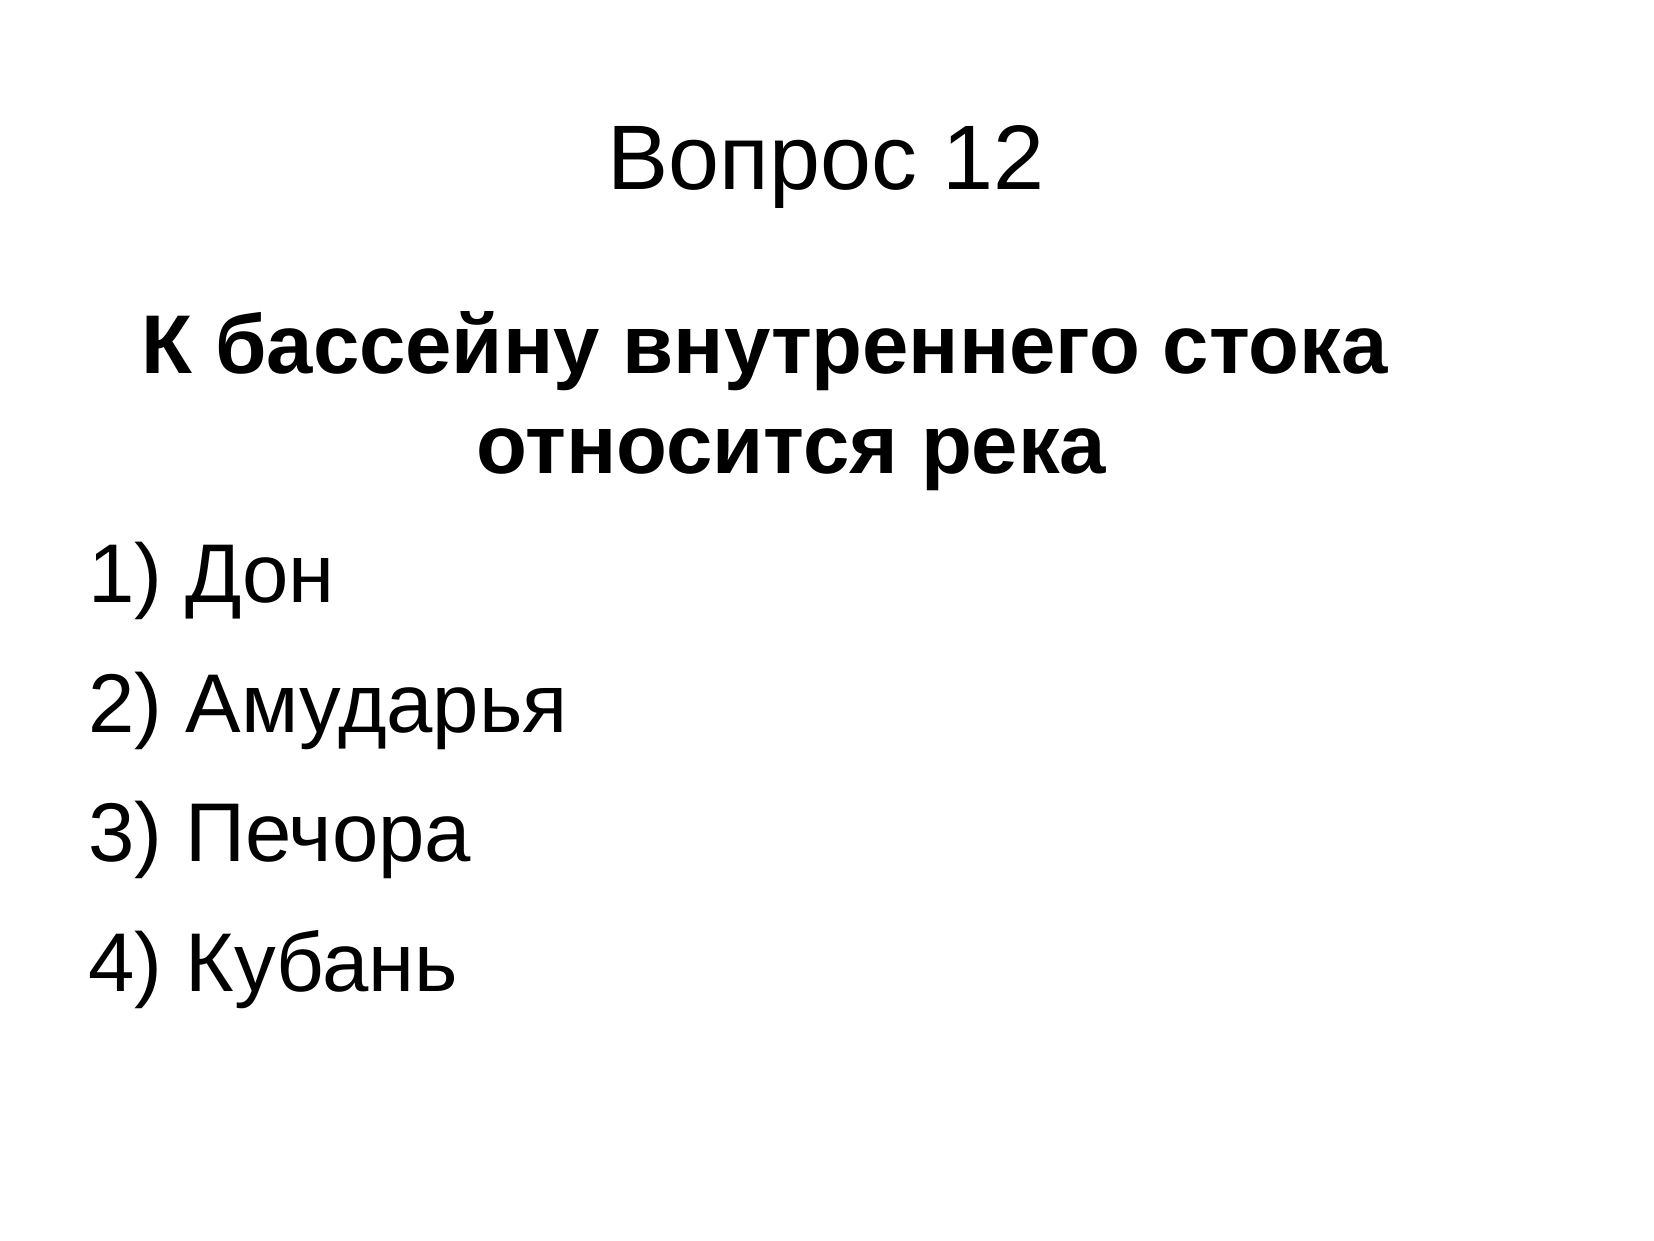

# Вопрос 12
К бассейну внутреннего стока относится река
1) Дон
2) Амударья
3) Печора
4) Кубань